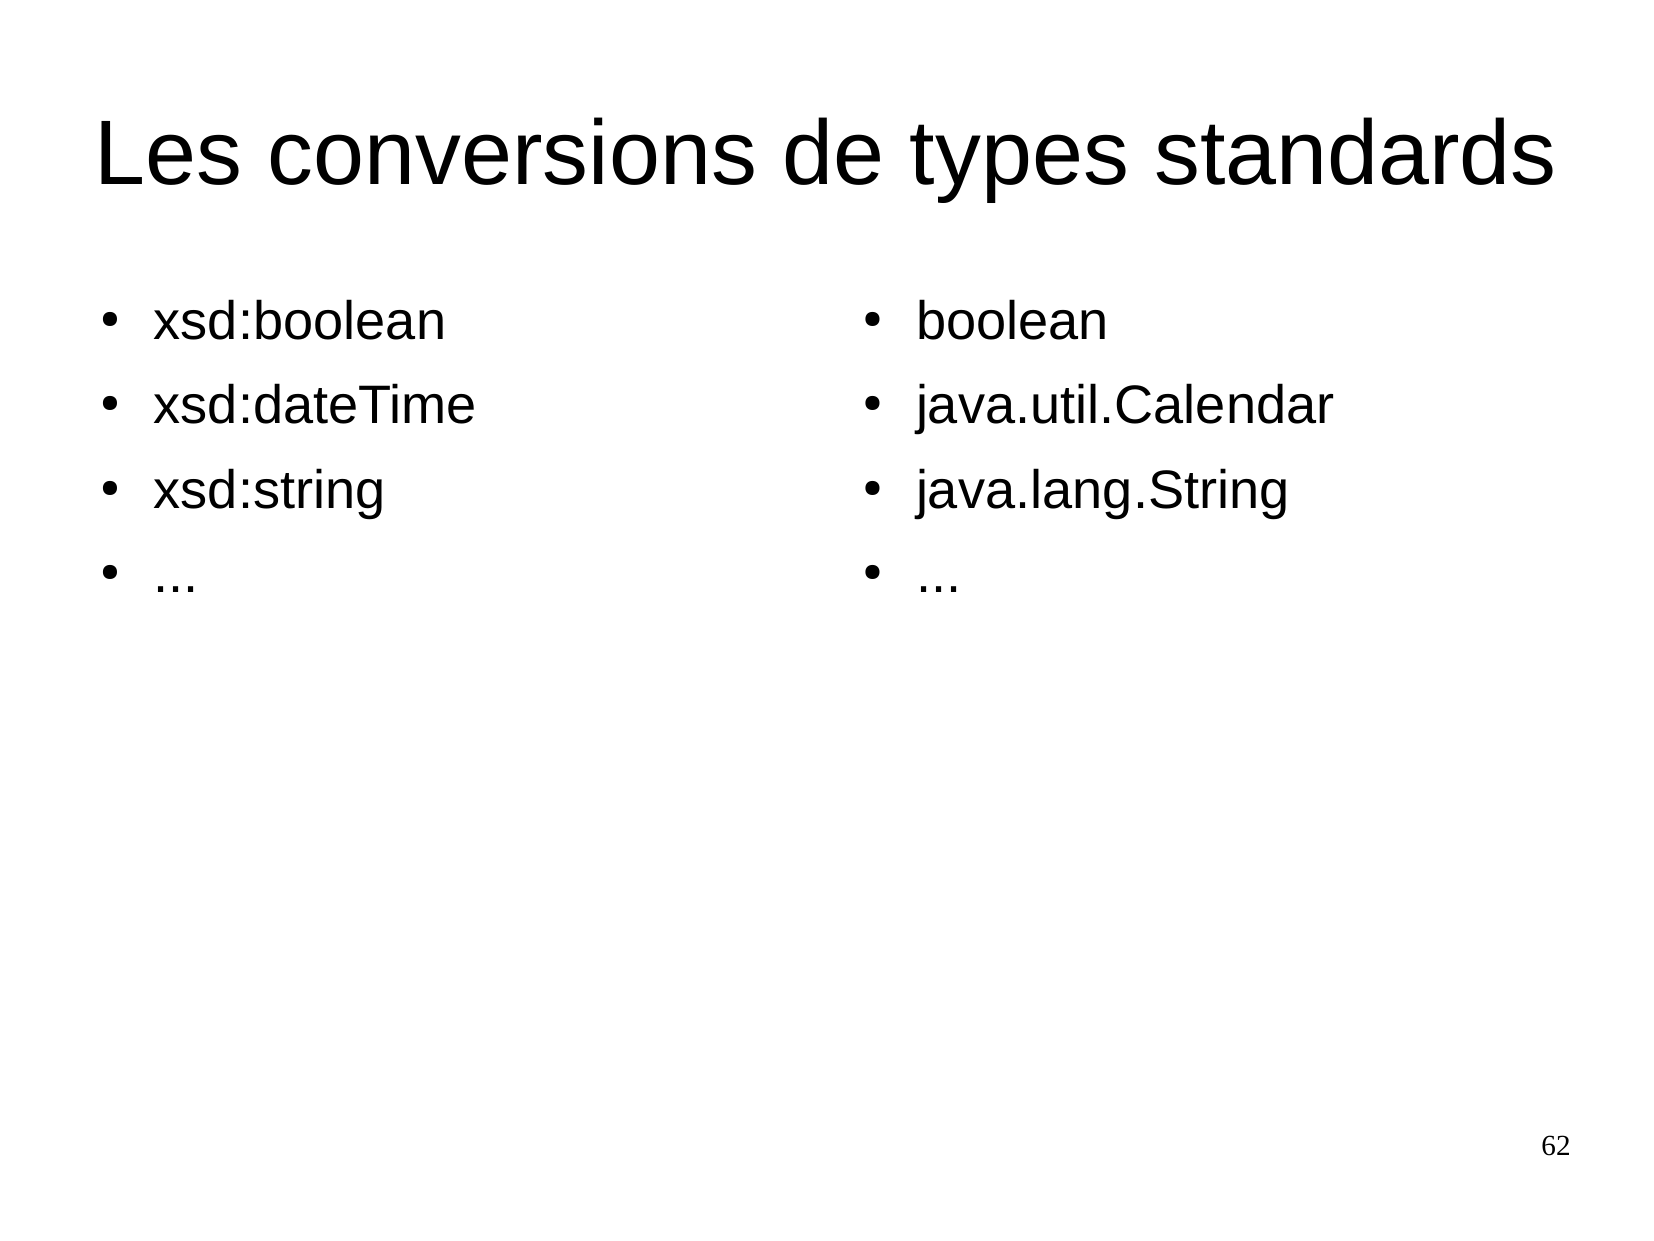

# Les conversions de types standards
xsd:boolean
xsd:dateTime
xsd:string
...
boolean
java.util.Calendar
java.lang.String
...
62